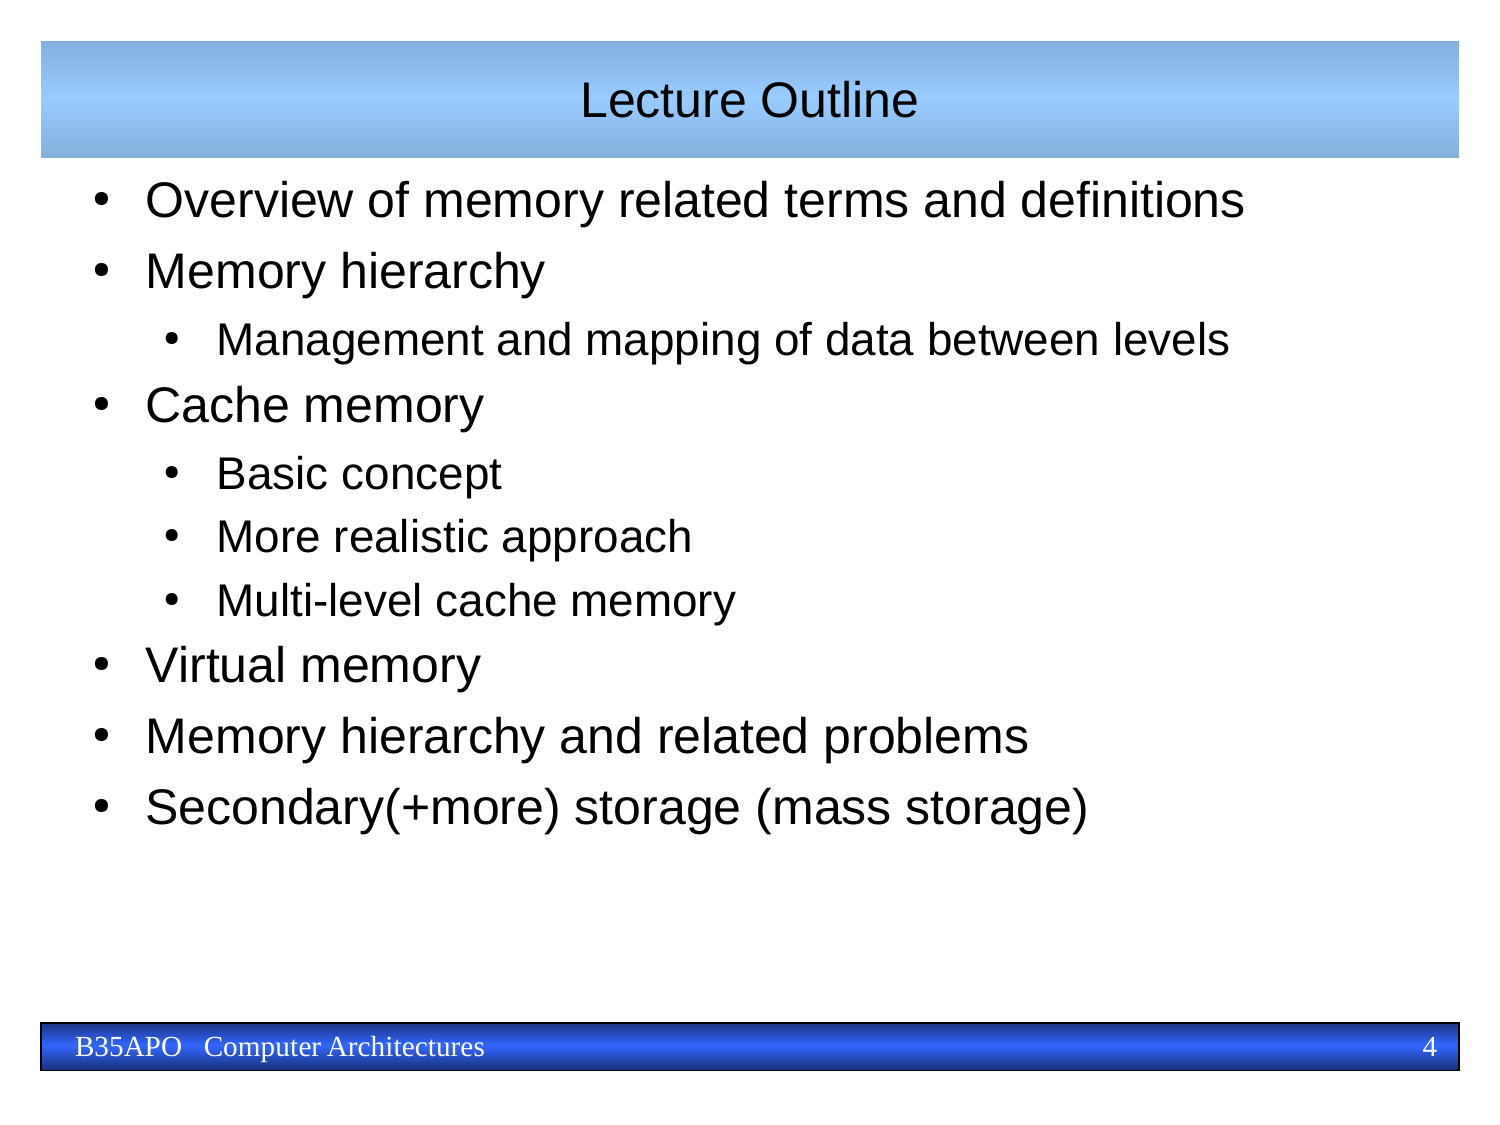

# Lecture Outline
Overview of memory related terms and definitions
Memory hierarchy
Management and mapping of data between levels
Cache memory
Basic concept
More realistic approach
Multi-level cache memory
Virtual memory
Memory hierarchy and related problems
Secondary(+more) storage (mass storage)
B35APO Computer Architectures
4